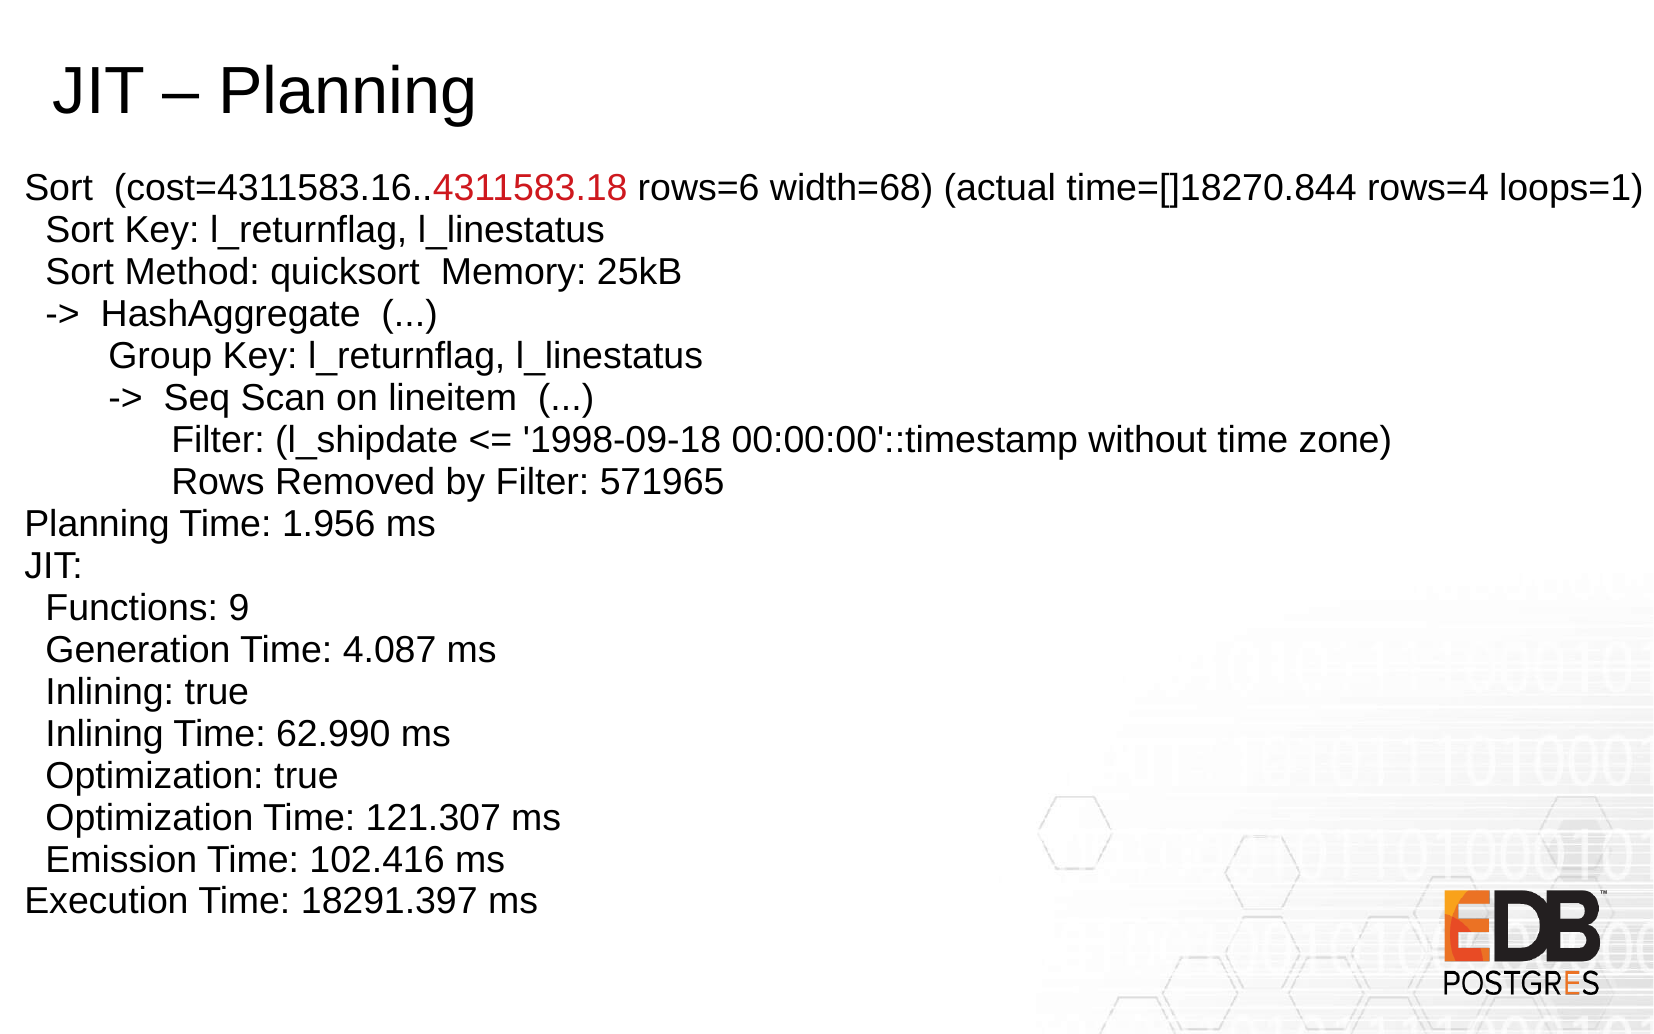

# JIT – Planning
Sort (cost=4311583.16..4311583.18 rows=6 width=68) (actual time=[]18270.844 rows=4 loops=1)
 Sort Key: l_returnflag, l_linestatus
 Sort Method: quicksort Memory: 25kB
 -> HashAggregate (...)
 Group Key: l_returnflag, l_linestatus
 -> Seq Scan on lineitem (...)
 Filter: (l_shipdate <= '1998-09-18 00:00:00'::timestamp without time zone)
 Rows Removed by Filter: 571965
Planning Time: 1.956 ms
JIT:
 Functions: 9
 Generation Time: 4.087 ms
 Inlining: true
 Inlining Time: 62.990 ms
 Optimization: true
 Optimization Time: 121.307 ms
 Emission Time: 102.416 ms
Execution Time: 18291.397 ms